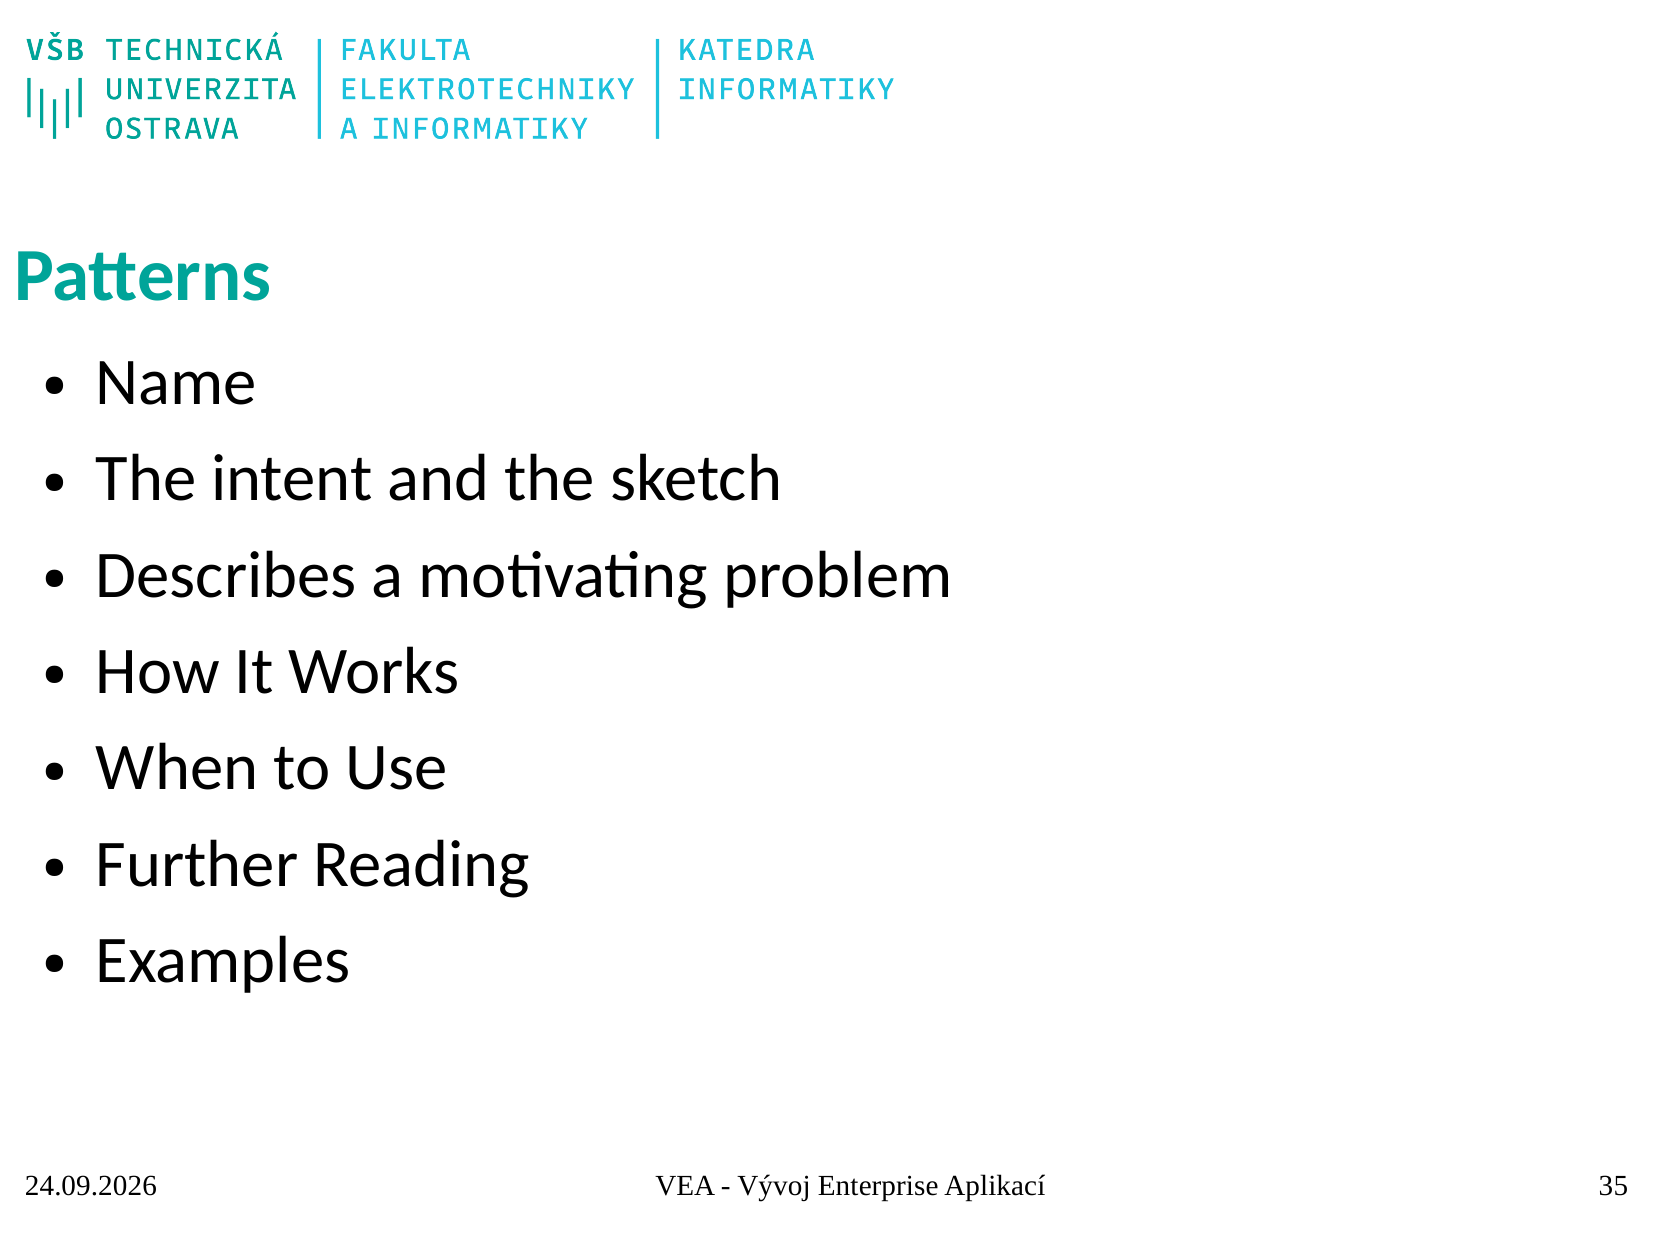

Patterns
# Name
The intent and the sketch
Describes a motivating problem
How It Works
When to Use
Further Reading
Examples
VEA - Vývoj Enterprise Aplikací
35